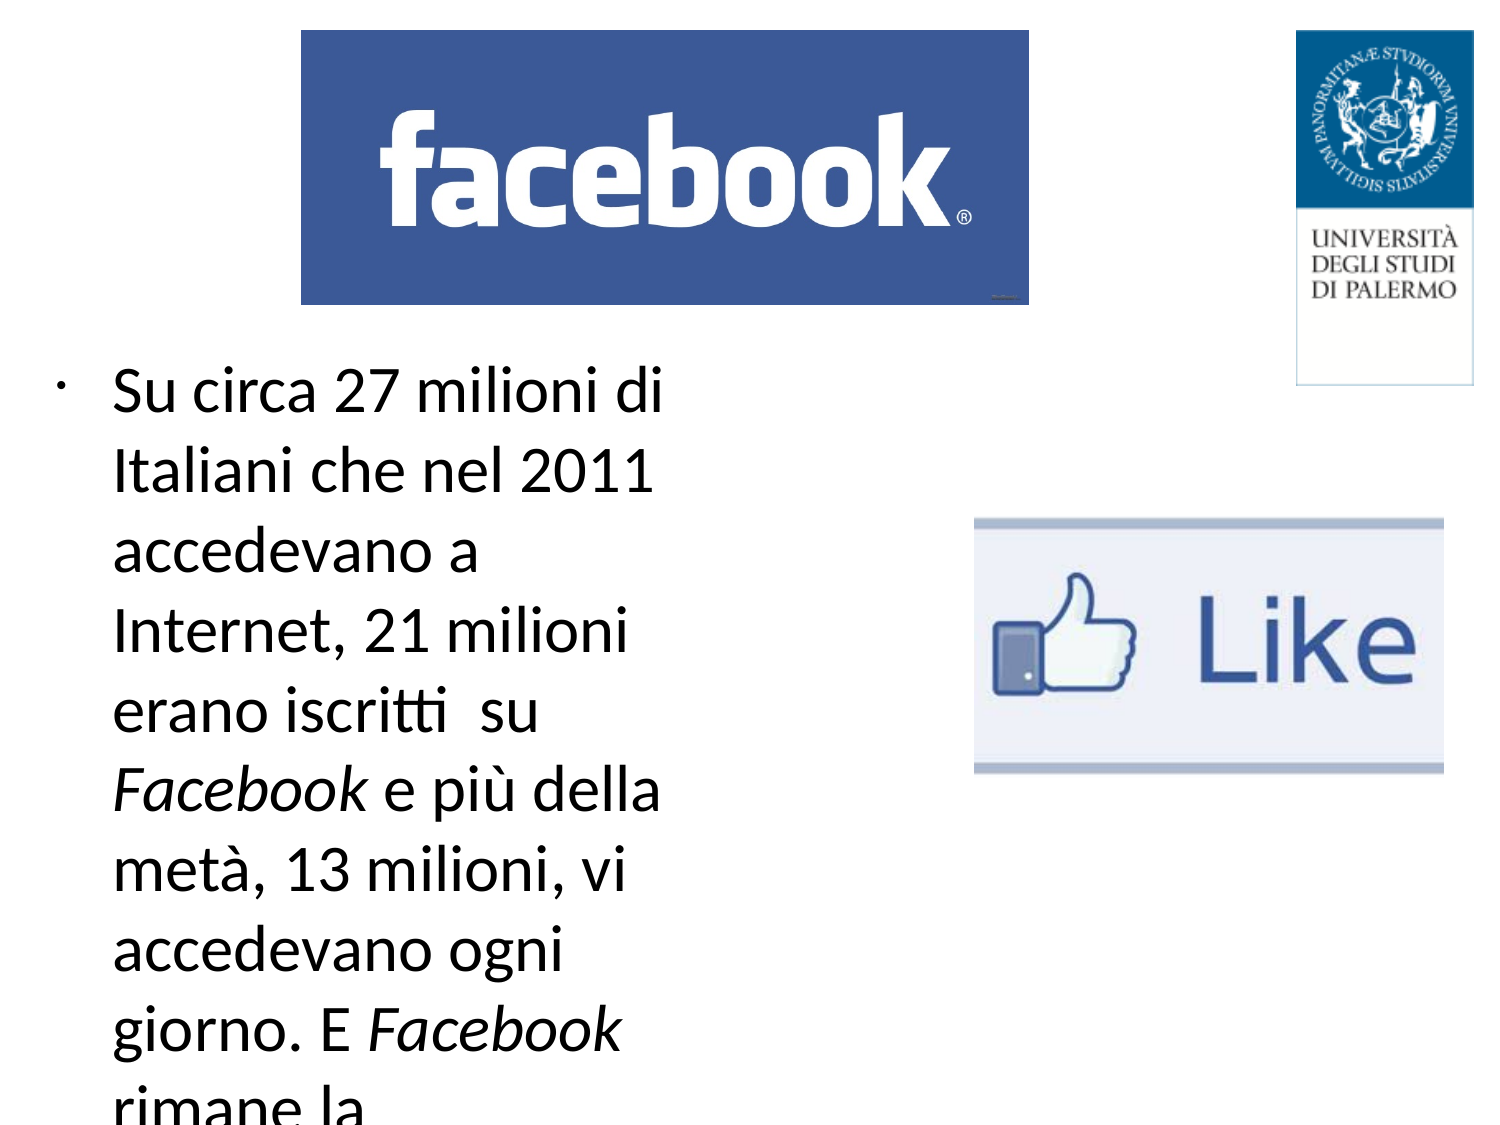

# Su circa 27 milioni di Italiani che nel 2011 accedevano a Internet, 21 milioni erano iscritti su Facebook e più della metà, 13 milioni, vi accedevano ogni giorno. E Facebook rimane la piattaforma social attualmente più diffusa